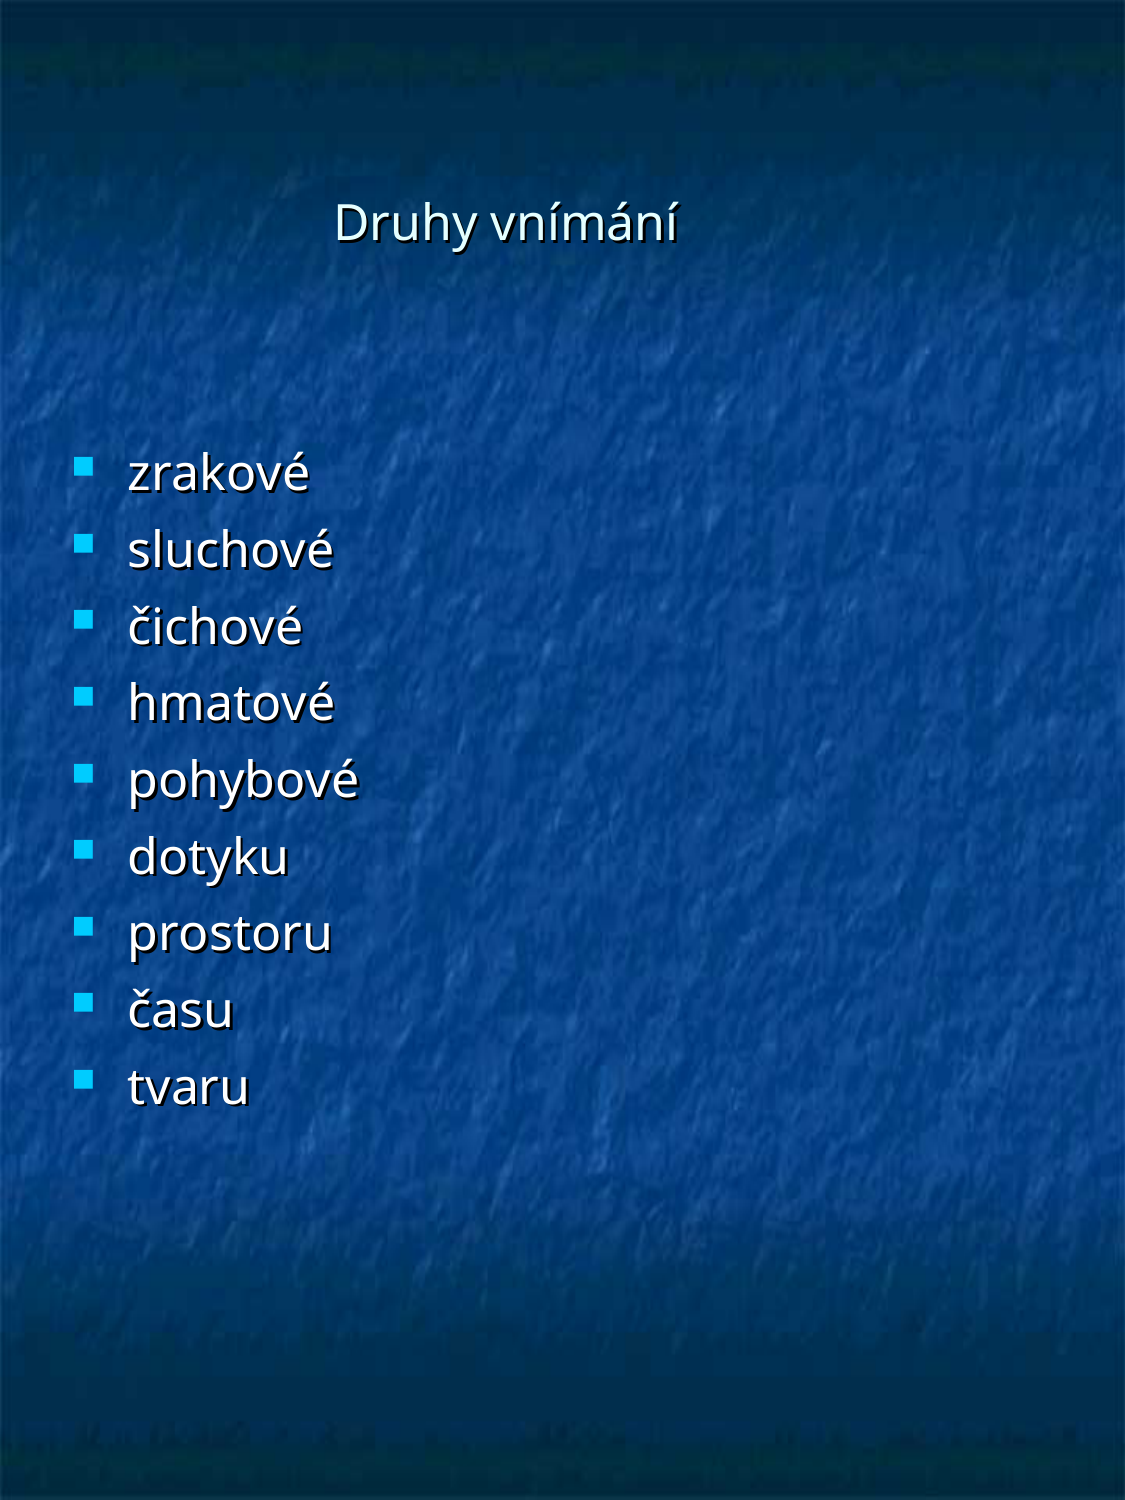

# Druhy vnímání
zrakové
sluchové
čichové
hmatové
pohybové
dotyku
prostoru
času
tvaru